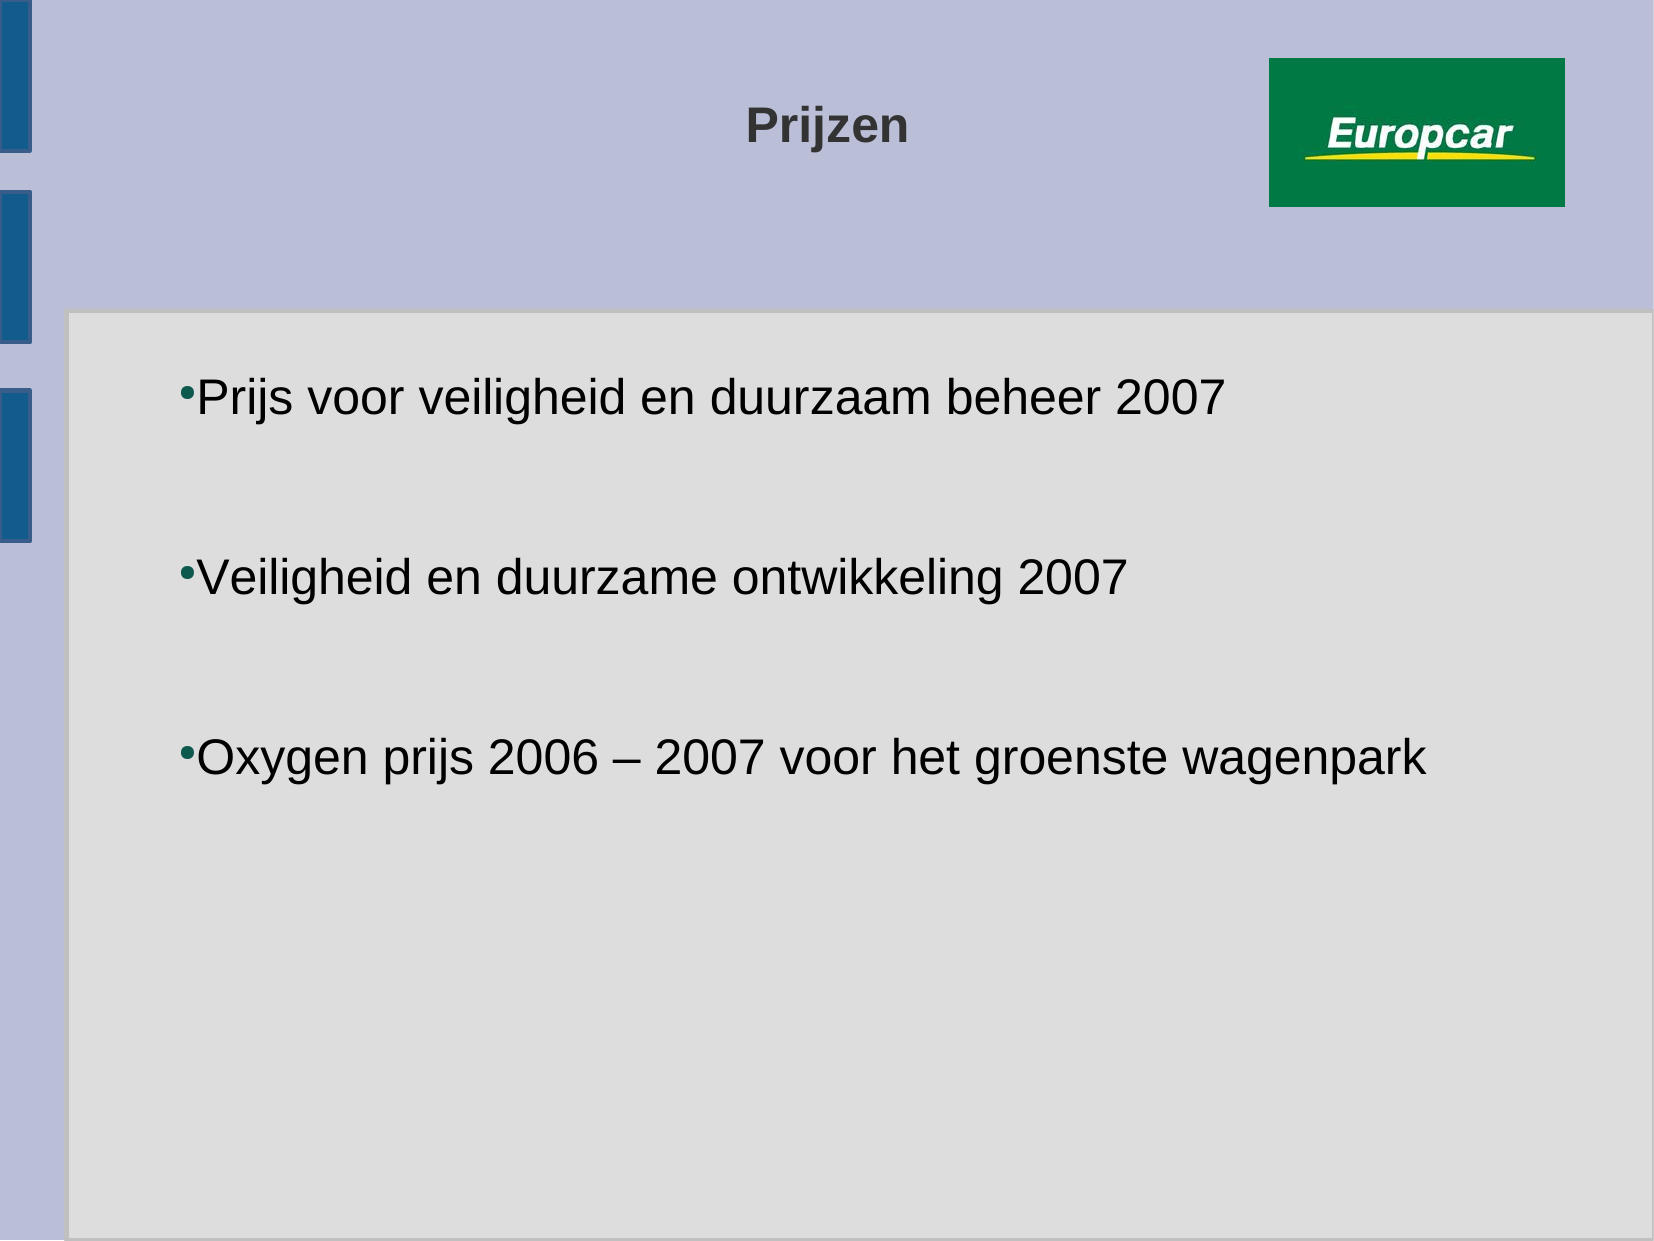

# Prijzen
Prijs voor veiligheid en duurzaam beheer 2007
Veiligheid en duurzame ontwikkeling 2007
Oxygen prijs 2006 – 2007 voor het groenste wagenpark